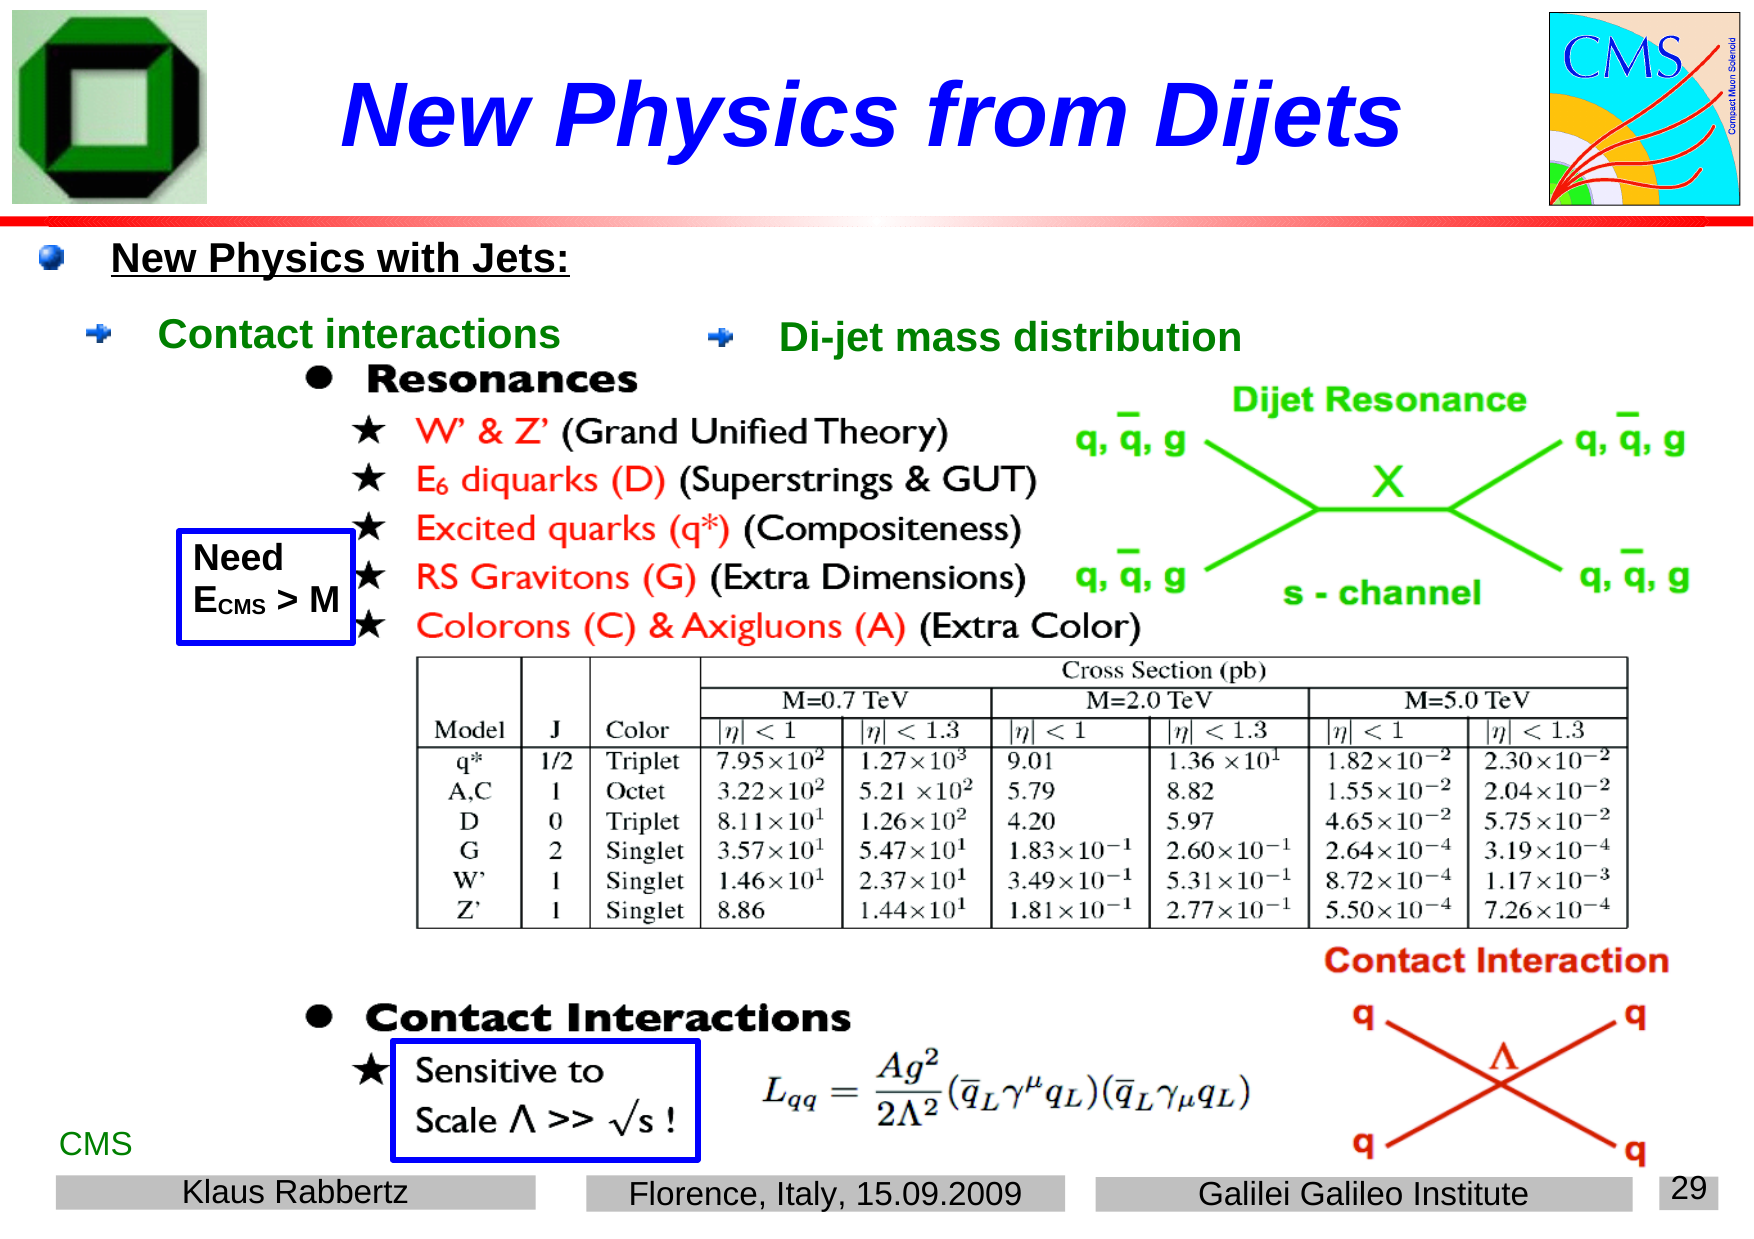

# New Physics from Dijets
New Physics with Jets:
Contact interactions
Di-jet mass distribution
Need
ECMS > M
CMS